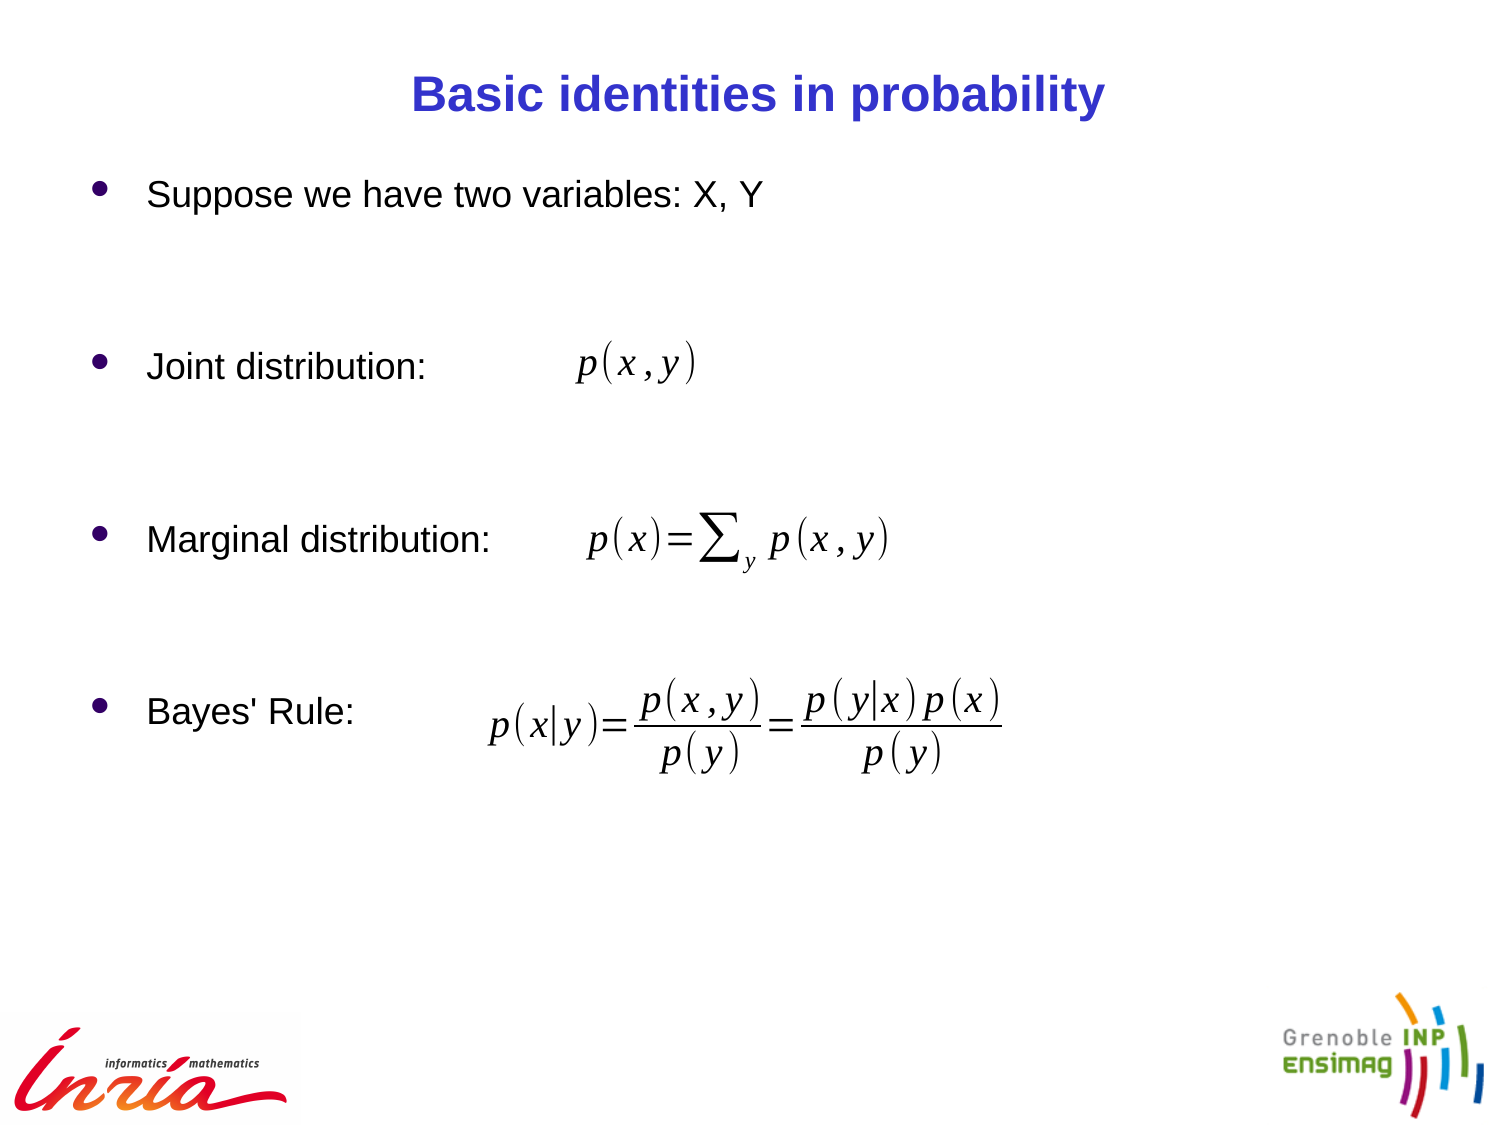

# Basic identities in probability
Suppose we have two variables: X, Y
Joint distribution:
Marginal distribution:
Bayes' Rule: